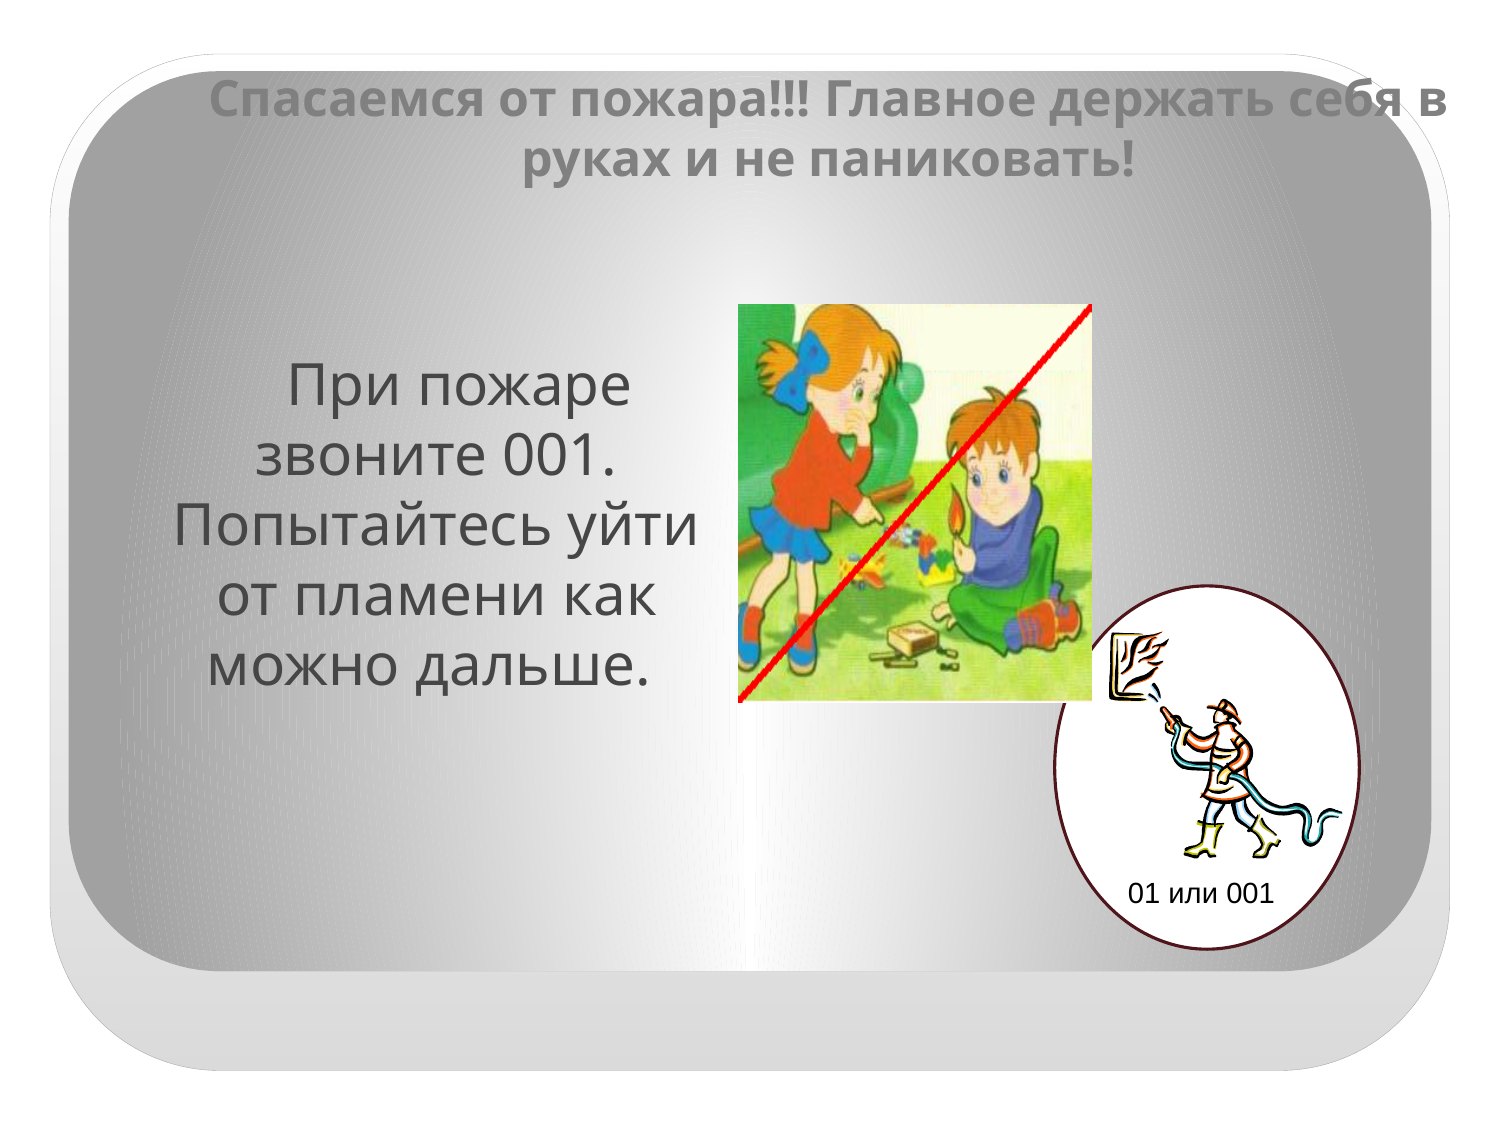

# Спасаемся от пожара!!! Главное держать себя в руках и не паниковать!
 При пожаре звоните 001. Попытайтесь уйти от пламени как можно дальше.
01 или 001